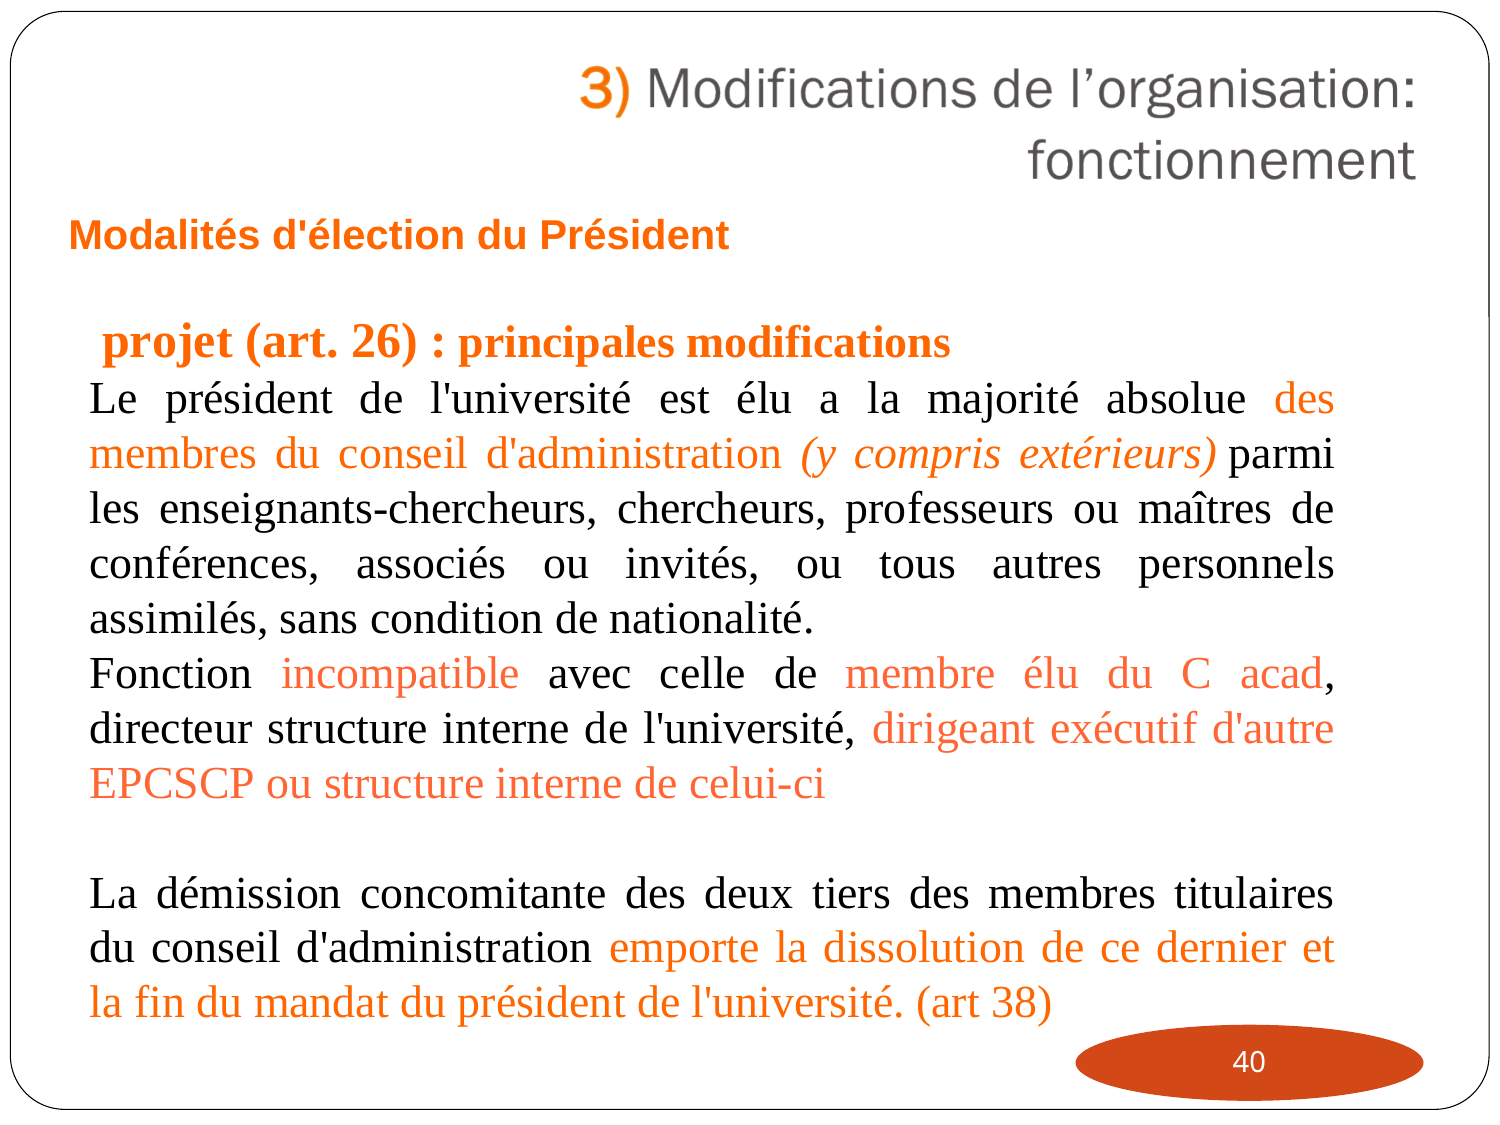

Modalités d'élection du Président
 projet (art. 26) : principales modifications
Le président de l'université est élu a la majorité absolue des membres du conseil d'administration (y compris extérieurs) parmi les enseignants-chercheurs, chercheurs, professeurs ou maîtres de conférences, associés ou invités, ou tous autres personnels assimilés, sans condition de nationalité.
Fonction incompatible avec celle de membre élu du C acad, directeur structure interne de l'université, dirigeant exécutif d'autre EPCSCP ou structure interne de celui-ciFonction incompatible
La démission concomitante des deux tiers des membres titulaires du conseil d'administration emporte la dissolution de ce dernier et la fin du mandat du président de l'université. (art 38)